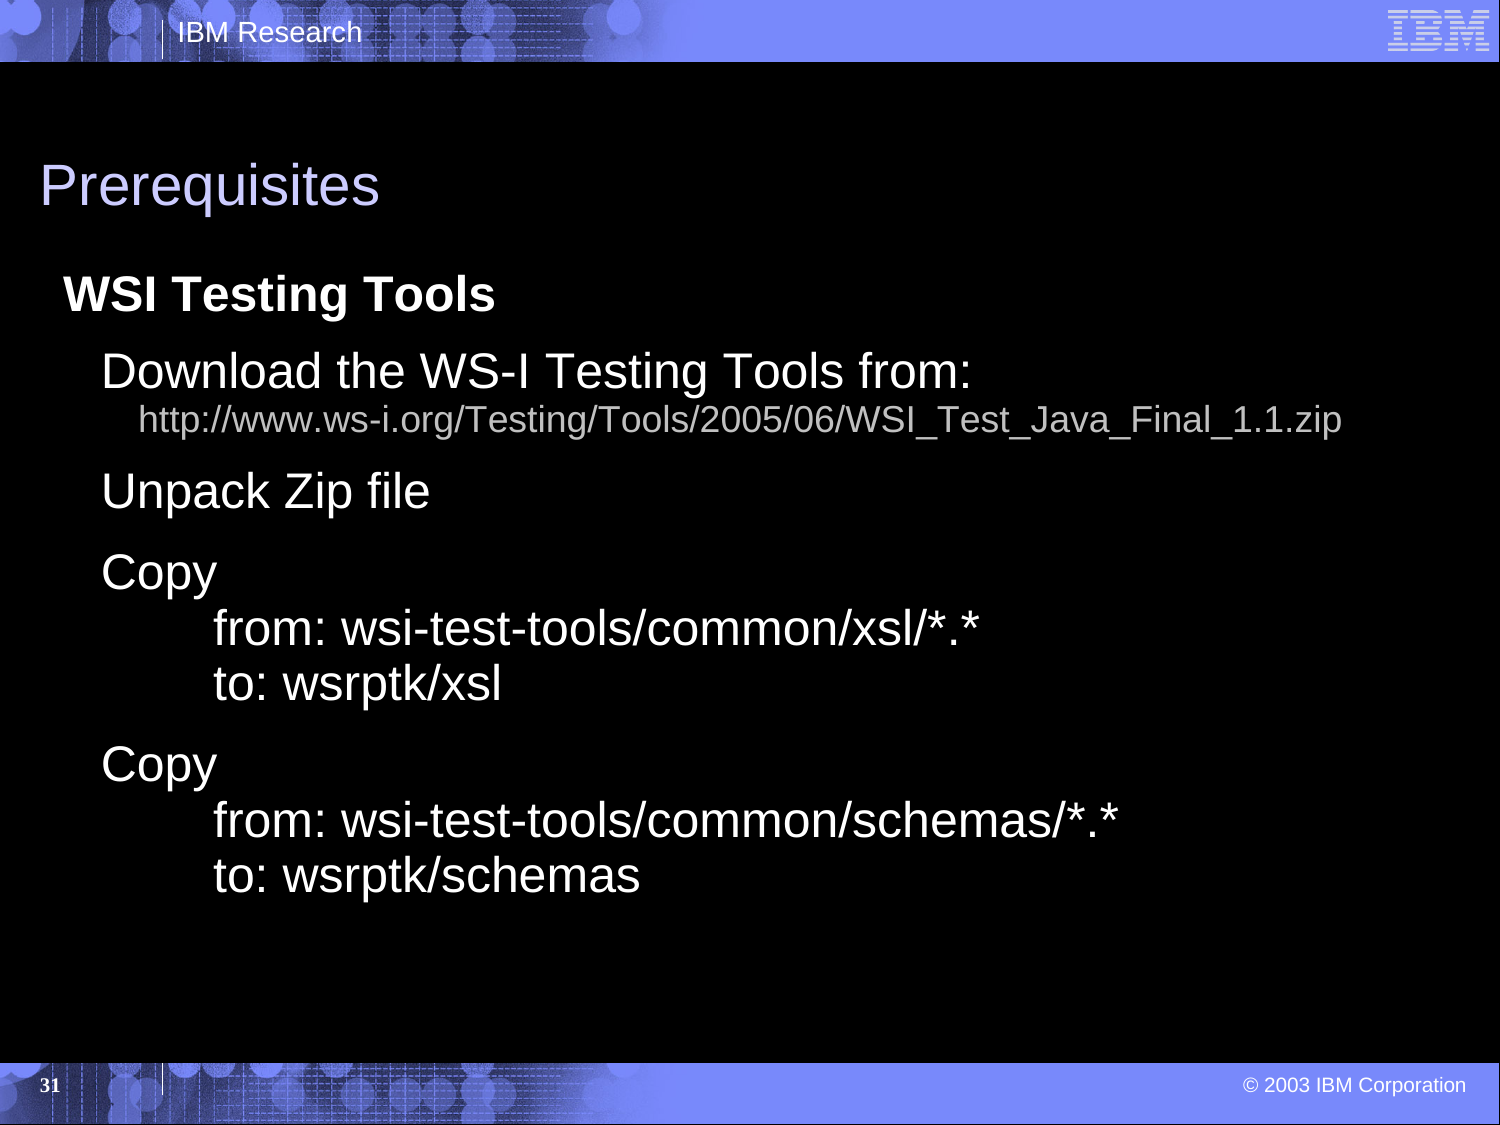

# Prerequisites
WSI Testing Tools
Download the WS-I Testing Tools from:
http://www.ws-i.org/Testing/Tools/2005/06/WSI_Test_Java_Final_1.1.zip
Unpack Zip file
Copy
	from: wsi-test-tools/common/xsl/*.*
	to: wsrptk/xsl
Copy
	from: wsi-test-tools/common/schemas/*.*
	to: wsrptk/schemas
31